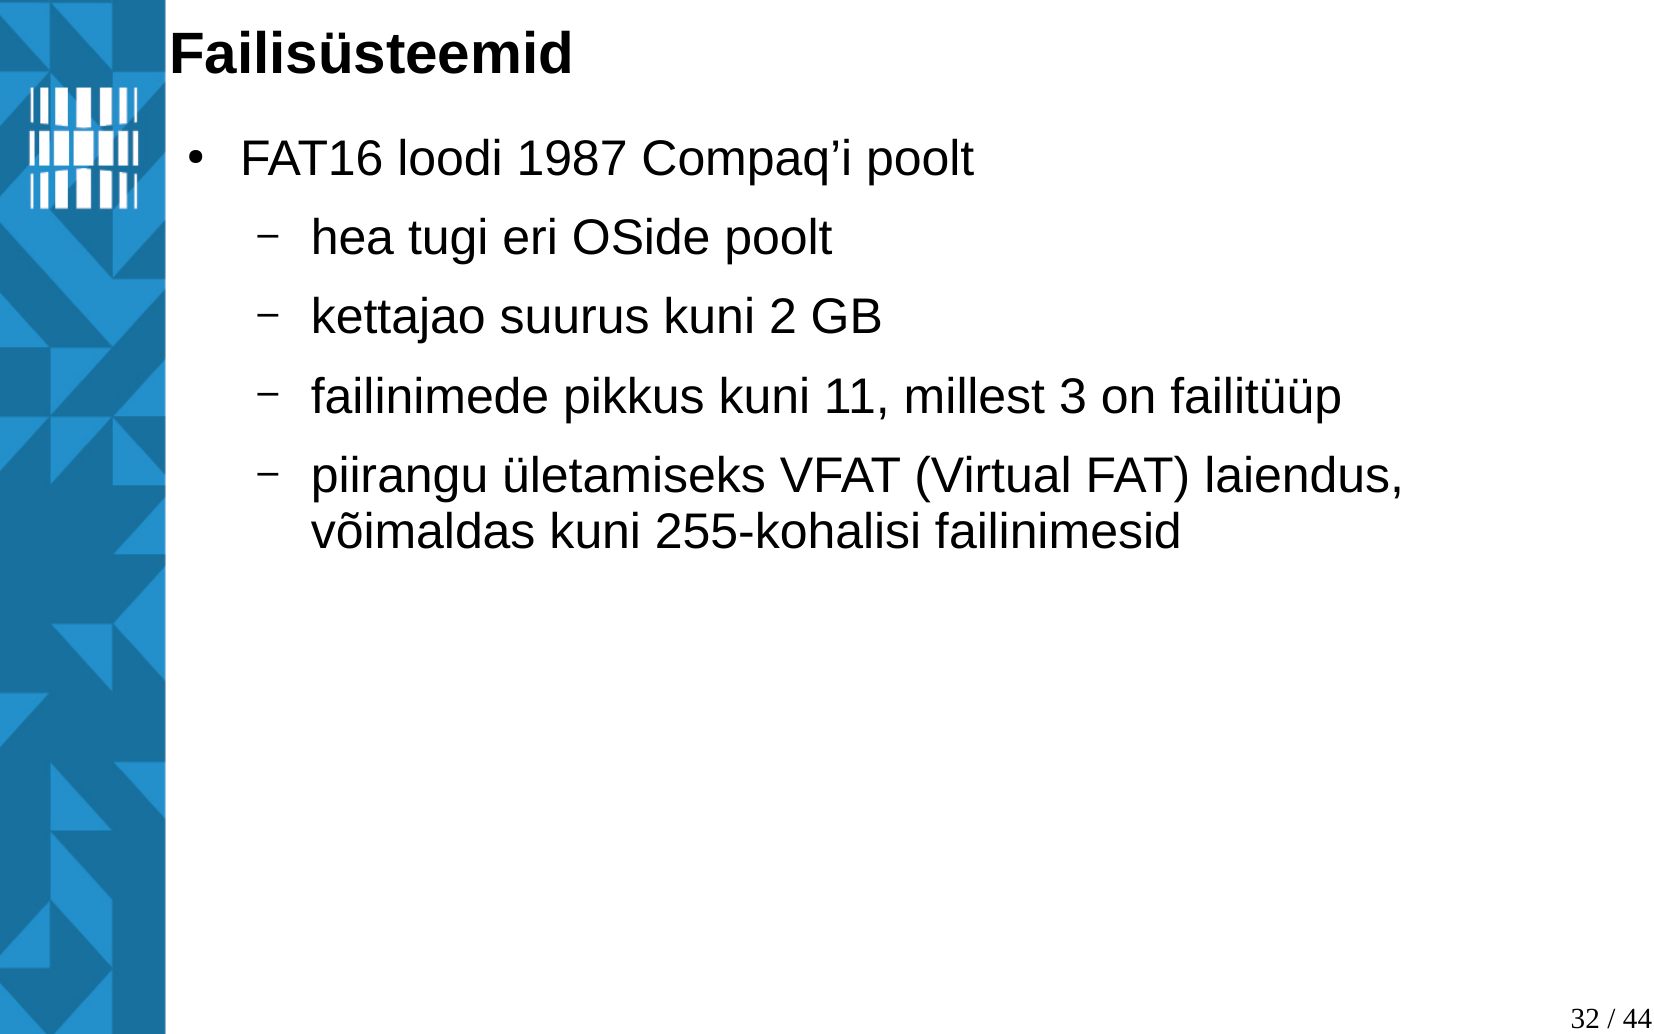

# Failisüsteemid
FAT16 loodi 1987 Compaq’i poolt
hea tugi eri OSide poolt
kettajao suurus kuni 2 GB
failinimede pikkus kuni 11, millest 3 on failitüüp
piirangu ületamiseks VFAT (Virtual FAT) laiendus, võimaldas kuni 255-kohalisi failinimesid
32